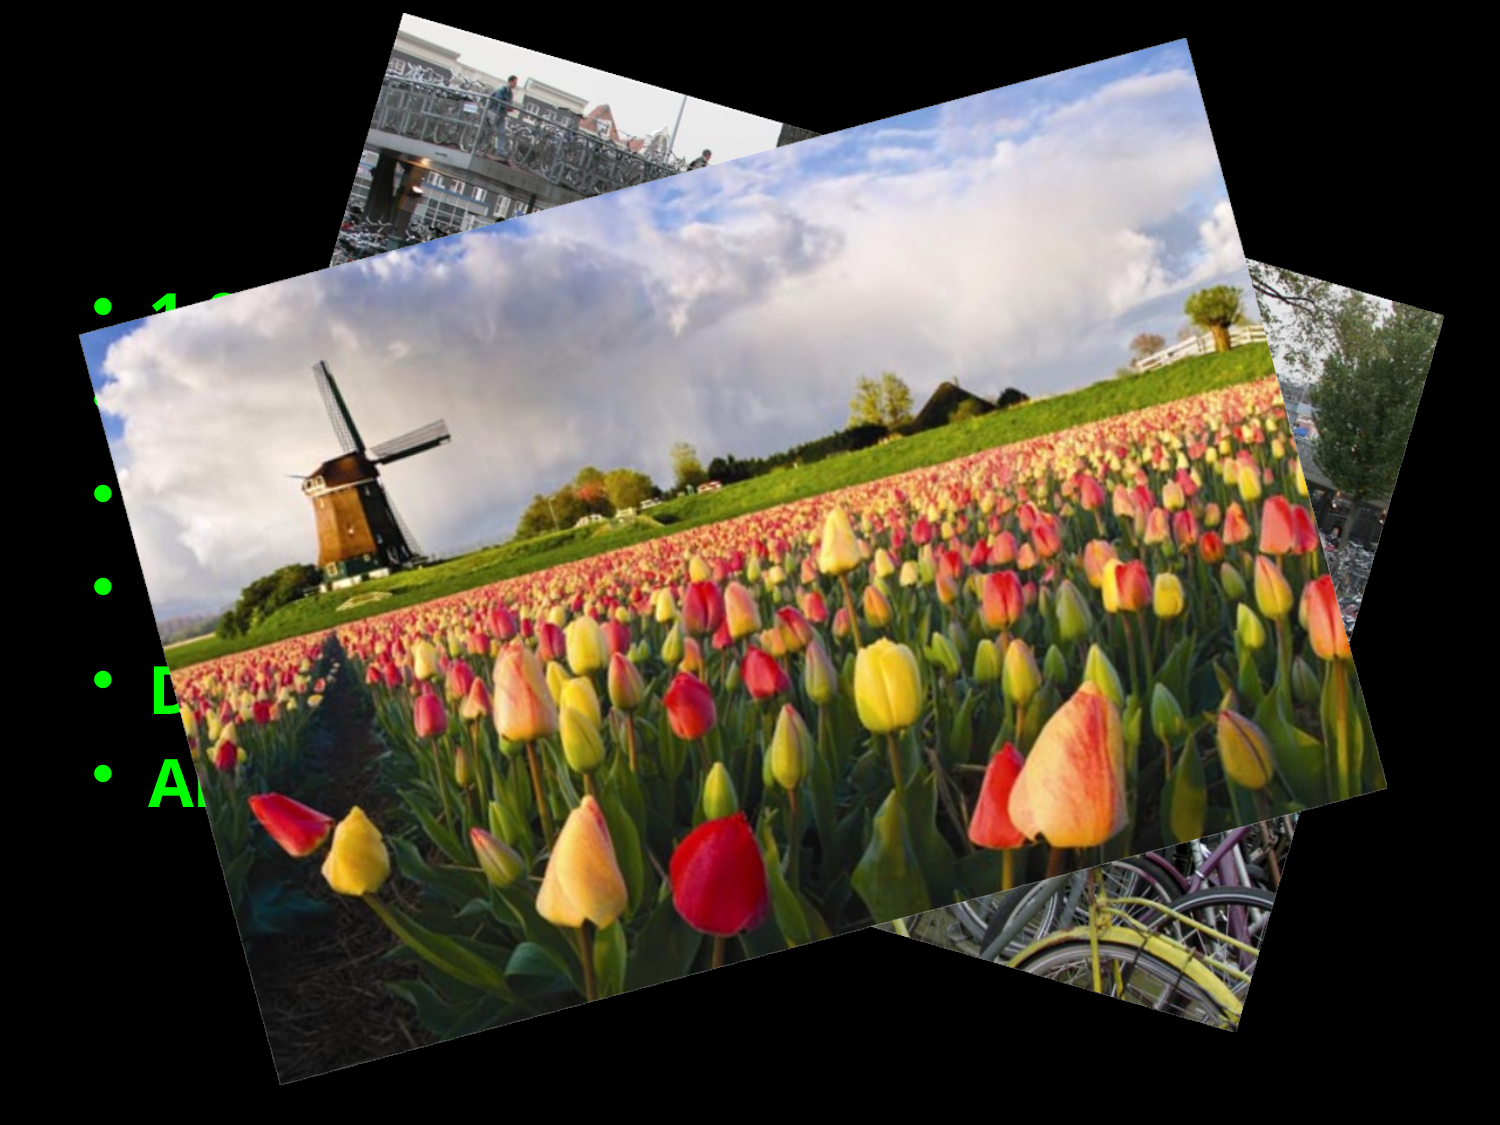

# 1.000.000 bicycels
More bikes than cars
Tulips,channels,museums,cannabis…
Concerts at the channels
Diamonds
Amsterdam’s Hortus Botanicus